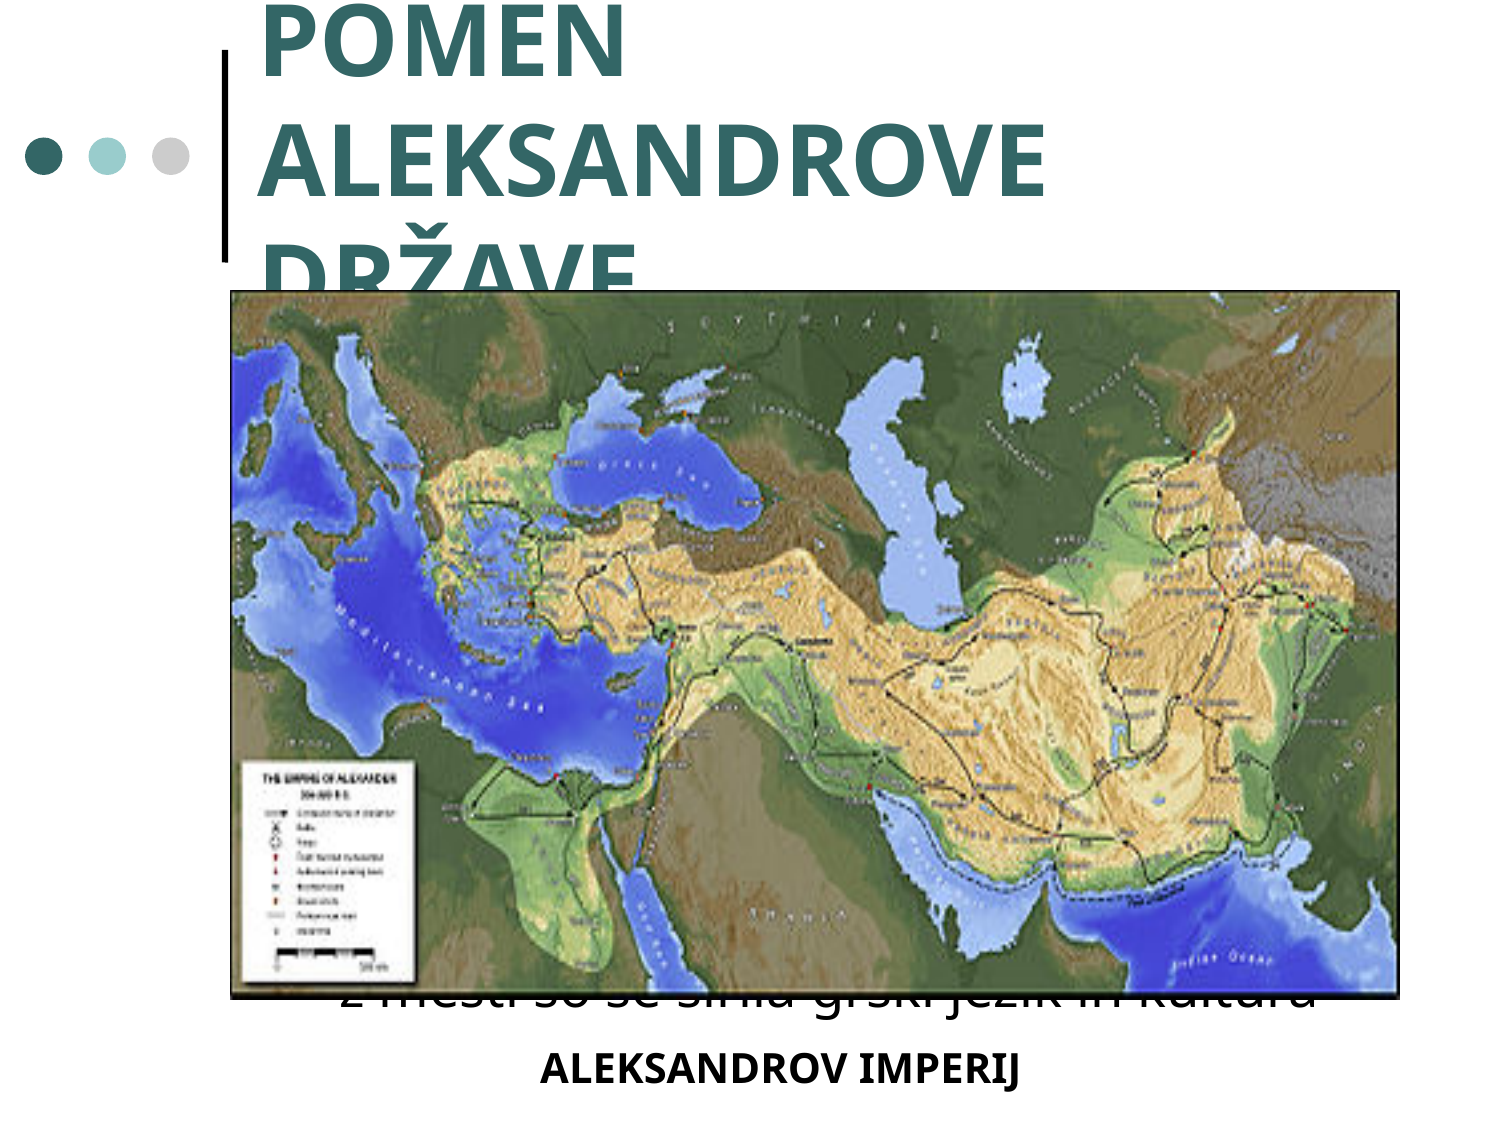

# POMEN ALEKSANDROVE DRŽAVE
 spremenila svet v veliko stvareh
 ustanovil je 17 mest z imenom Aleksandrija
 nudila je velike možnosti za razvoj trgovine
 z mesti so se širila grški jezik in kultura
ALEKSANDROV IMPERIJ